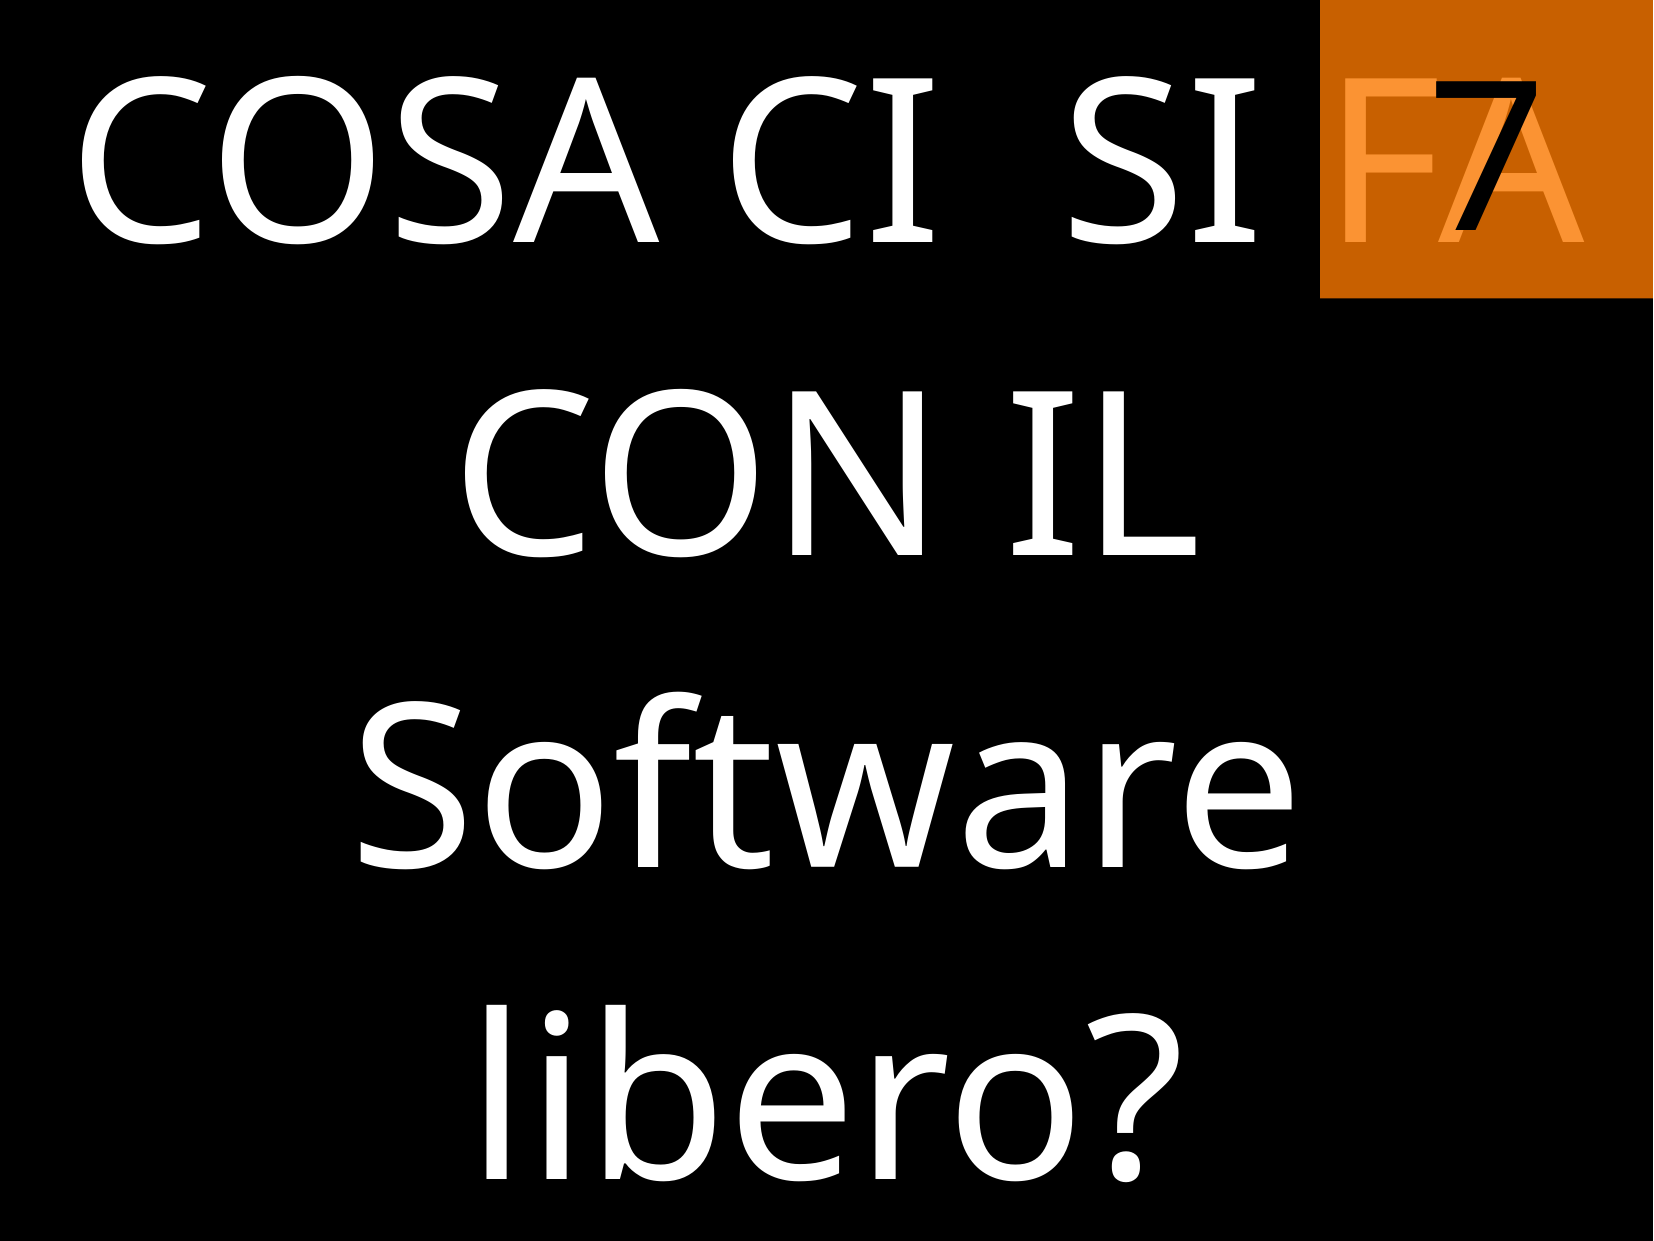

7
COSA CI SI FA CON IL
Software libero?